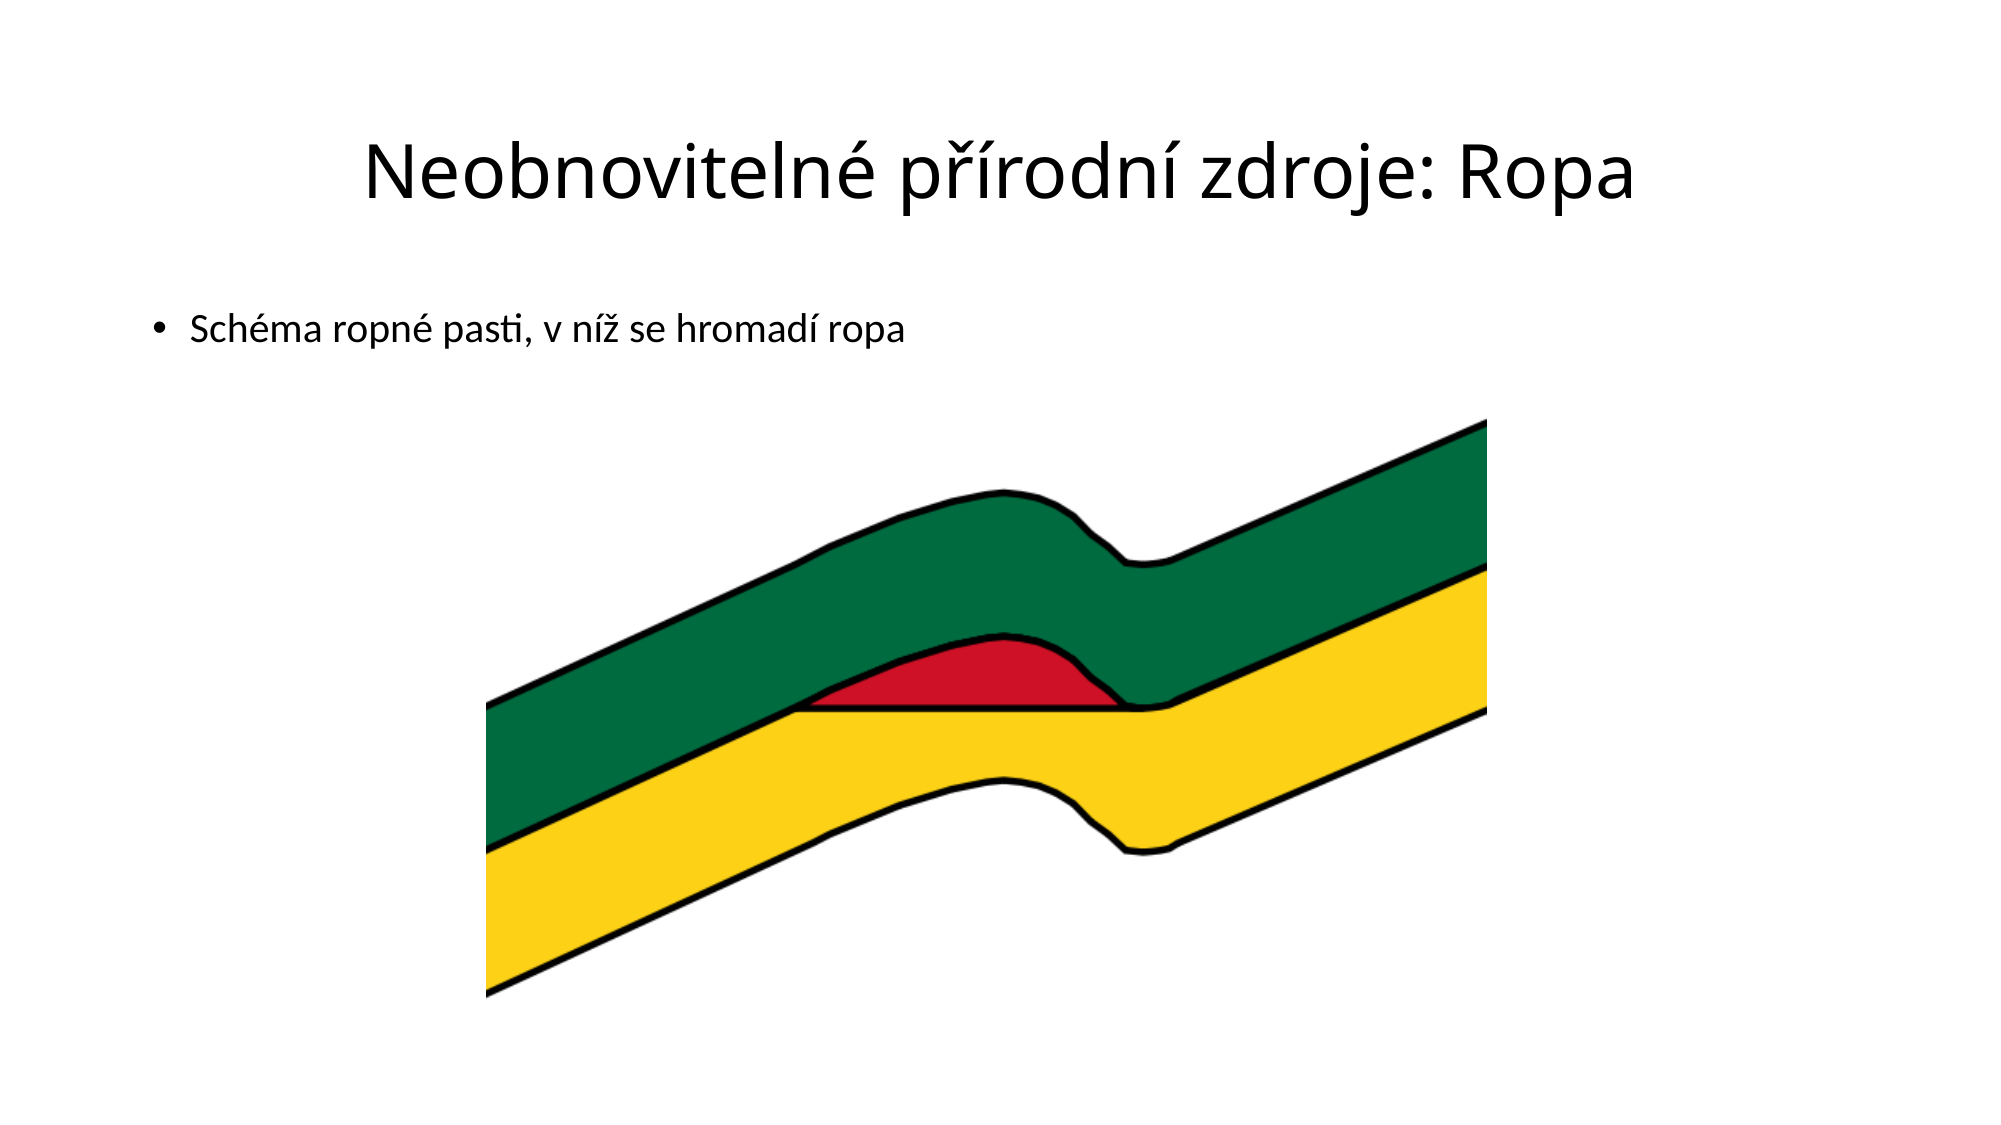

# Neobnovitelné přírodní zdroje: Ropa
Schéma ropné pasti, v níž se hromadí ropa